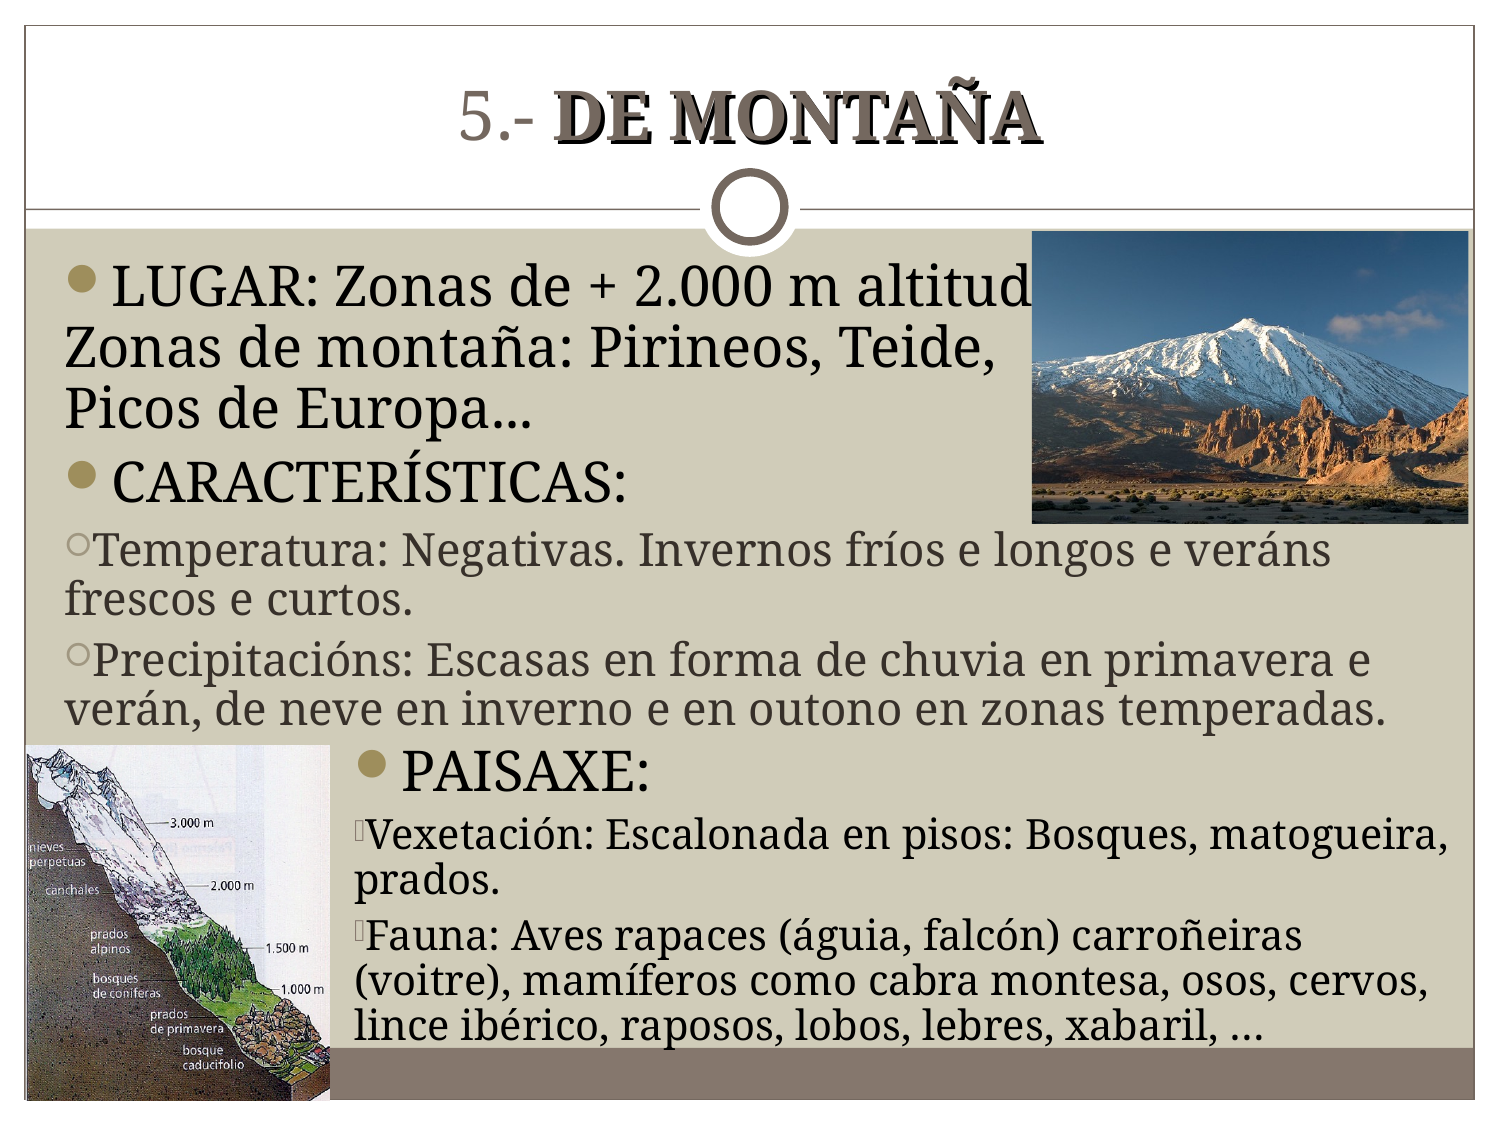

# 5.- DE MONTAÑA
LUGAR: Zonas de + 2.000 m altitude.
Zonas de montaña: Pirineos, Teide,
Picos de Europa...
CARACTERÍSTICAS:
Temperatura: Negativas. Invernos fríos e longos e veráns frescos e curtos.
Precipitacións: Escasas en forma de chuvia en primavera e verán, de neve en inverno e en outono en zonas temperadas.
PAISAXE:
Vexetación: Escalonada en pisos: Bosques, matogueira, prados.
Fauna: Aves rapaces (águia, falcón) carroñeiras (voitre), mamíferos como cabra montesa, osos, cervos, lince ibérico, raposos, lobos, lebres, xabaril, …